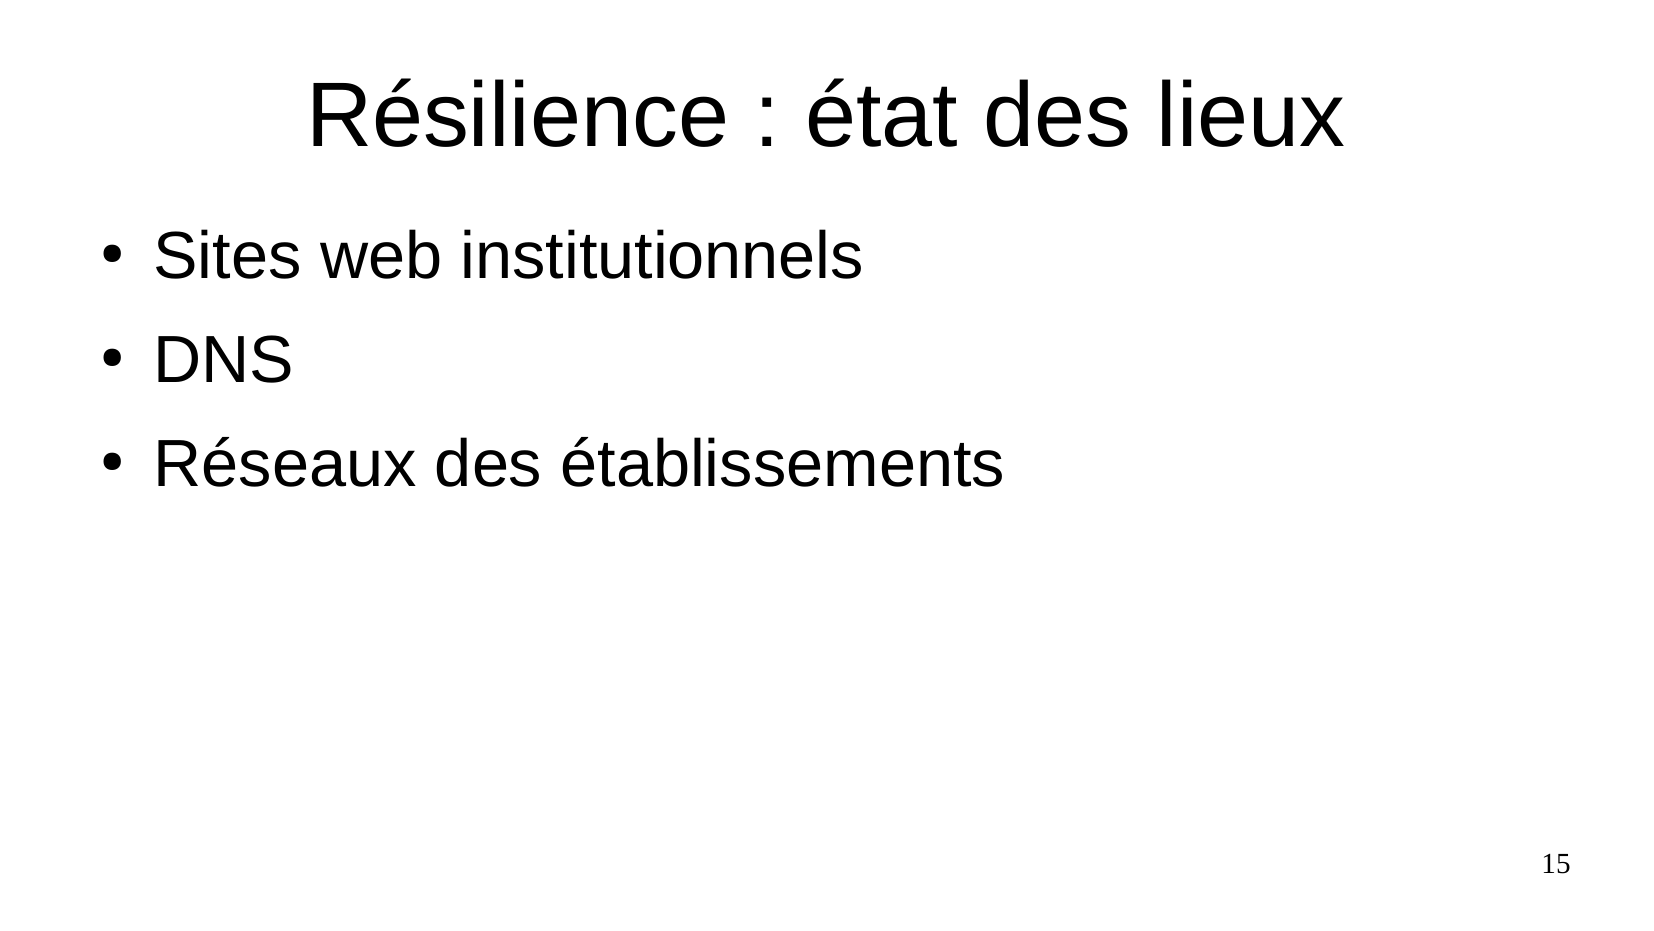

# Résilience : état des lieux
Sites web institutionnels
DNS
Réseaux des établissements
15